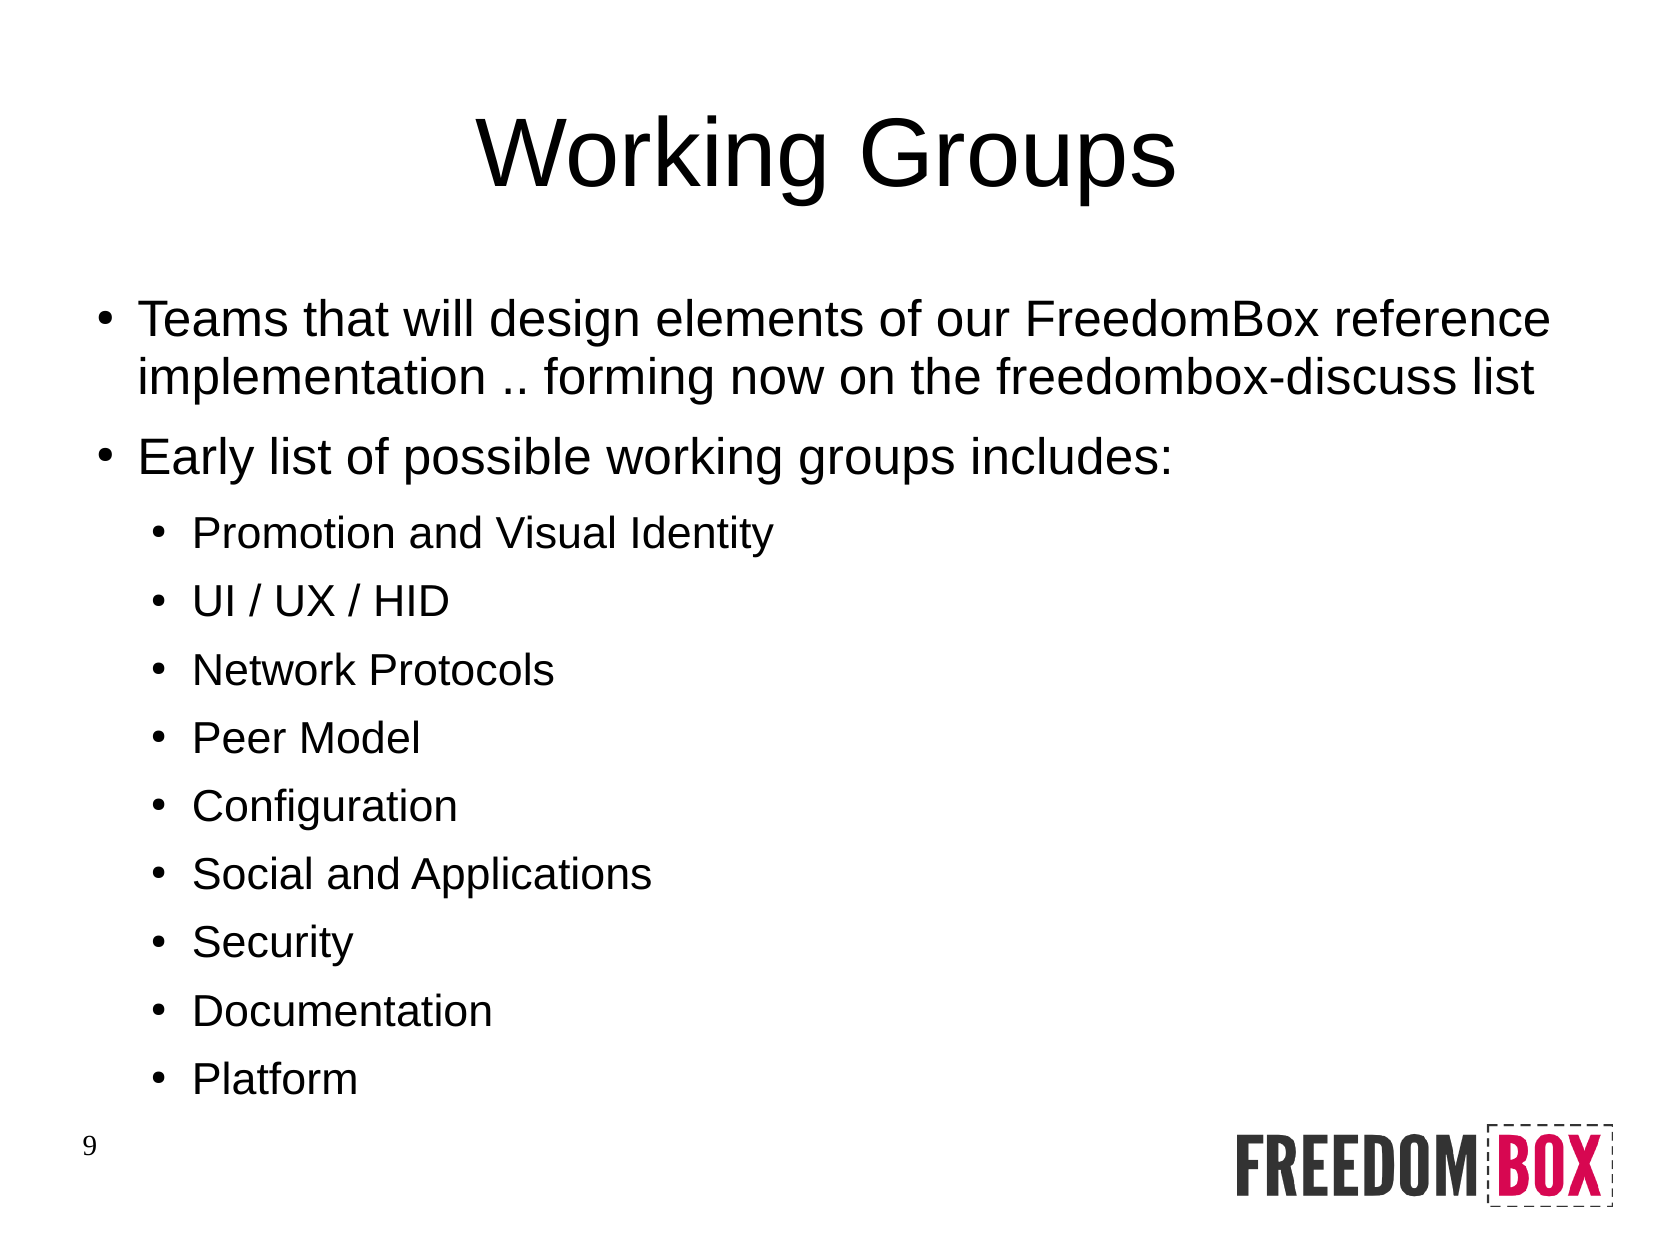

# Working Groups
Teams that will design elements of our FreedomBox reference implementation .. forming now on the freedombox-discuss list
Early list of possible working groups includes:
Promotion and Visual Identity
UI / UX / HID
Network Protocols
Peer Model
Configuration
Social and Applications
Security
Documentation
Platform